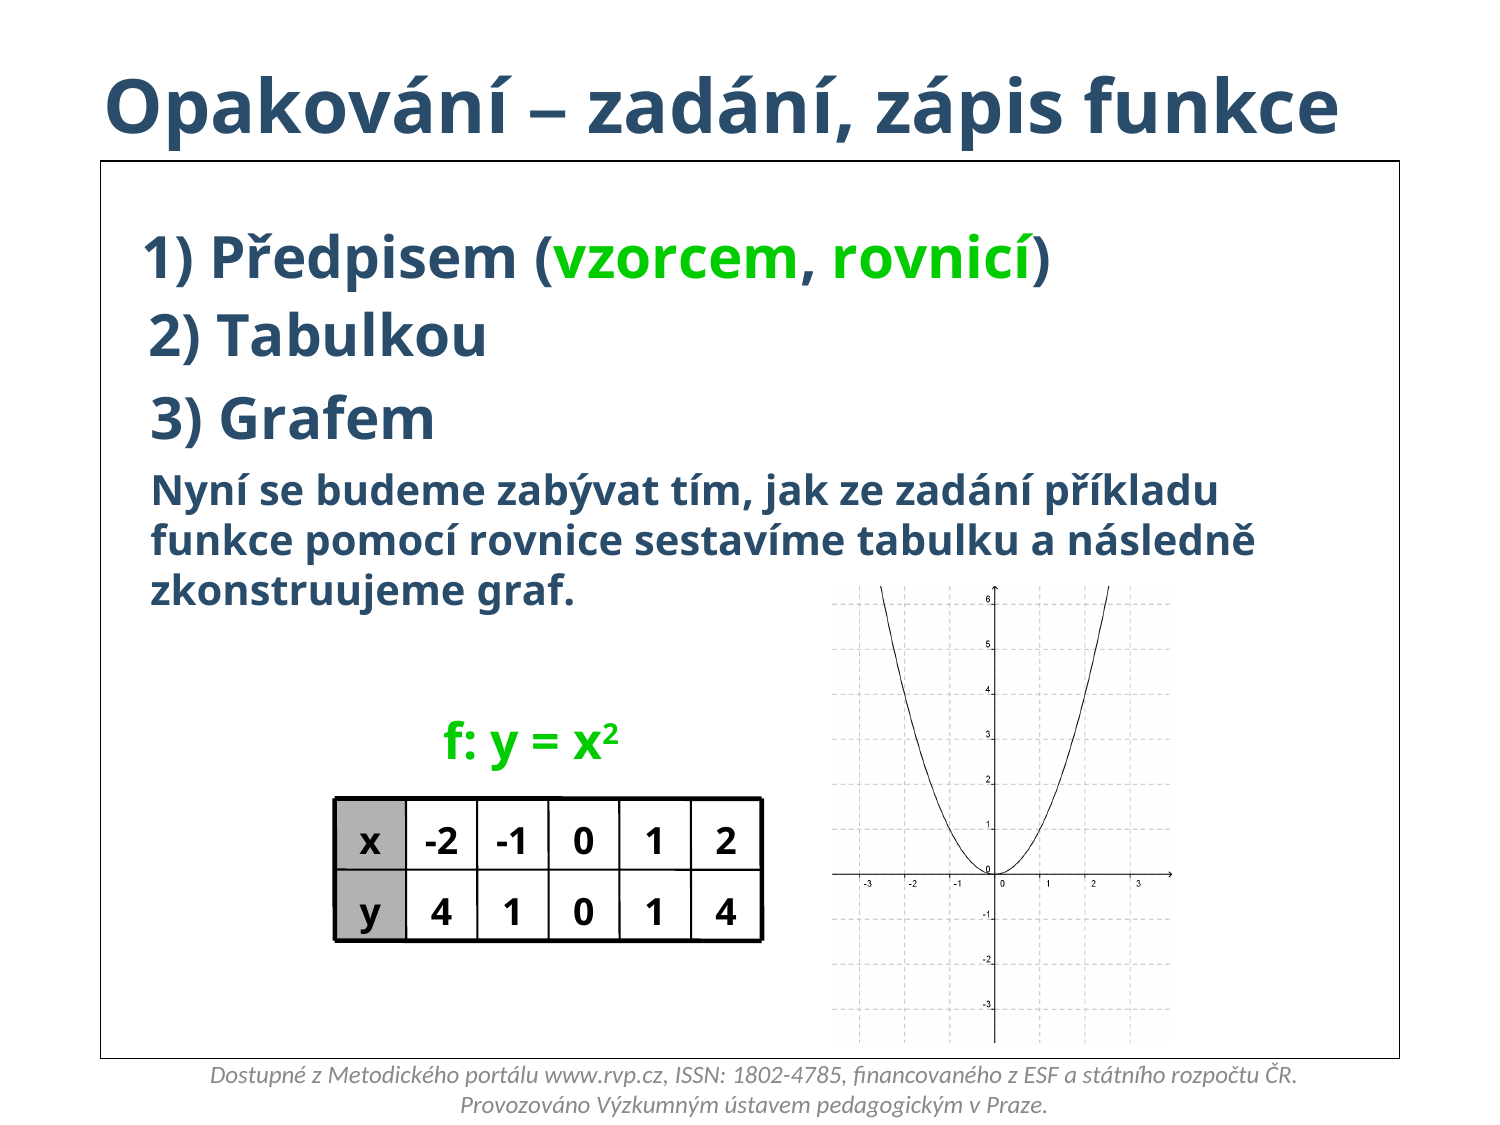

# Opakování – zadání, zápis funkce
1) Předpisem (vzorcem, rovnicí)‏
2) Tabulkou
3) Grafem
Nyní se budeme zabývat tím, jak ze zadání příkladu funkce pomocí rovnice sestavíme tabulku a následně zkonstruujeme graf.
f: y = x2
x
-2
-1
0
1
2
y
4
1
0
1
4